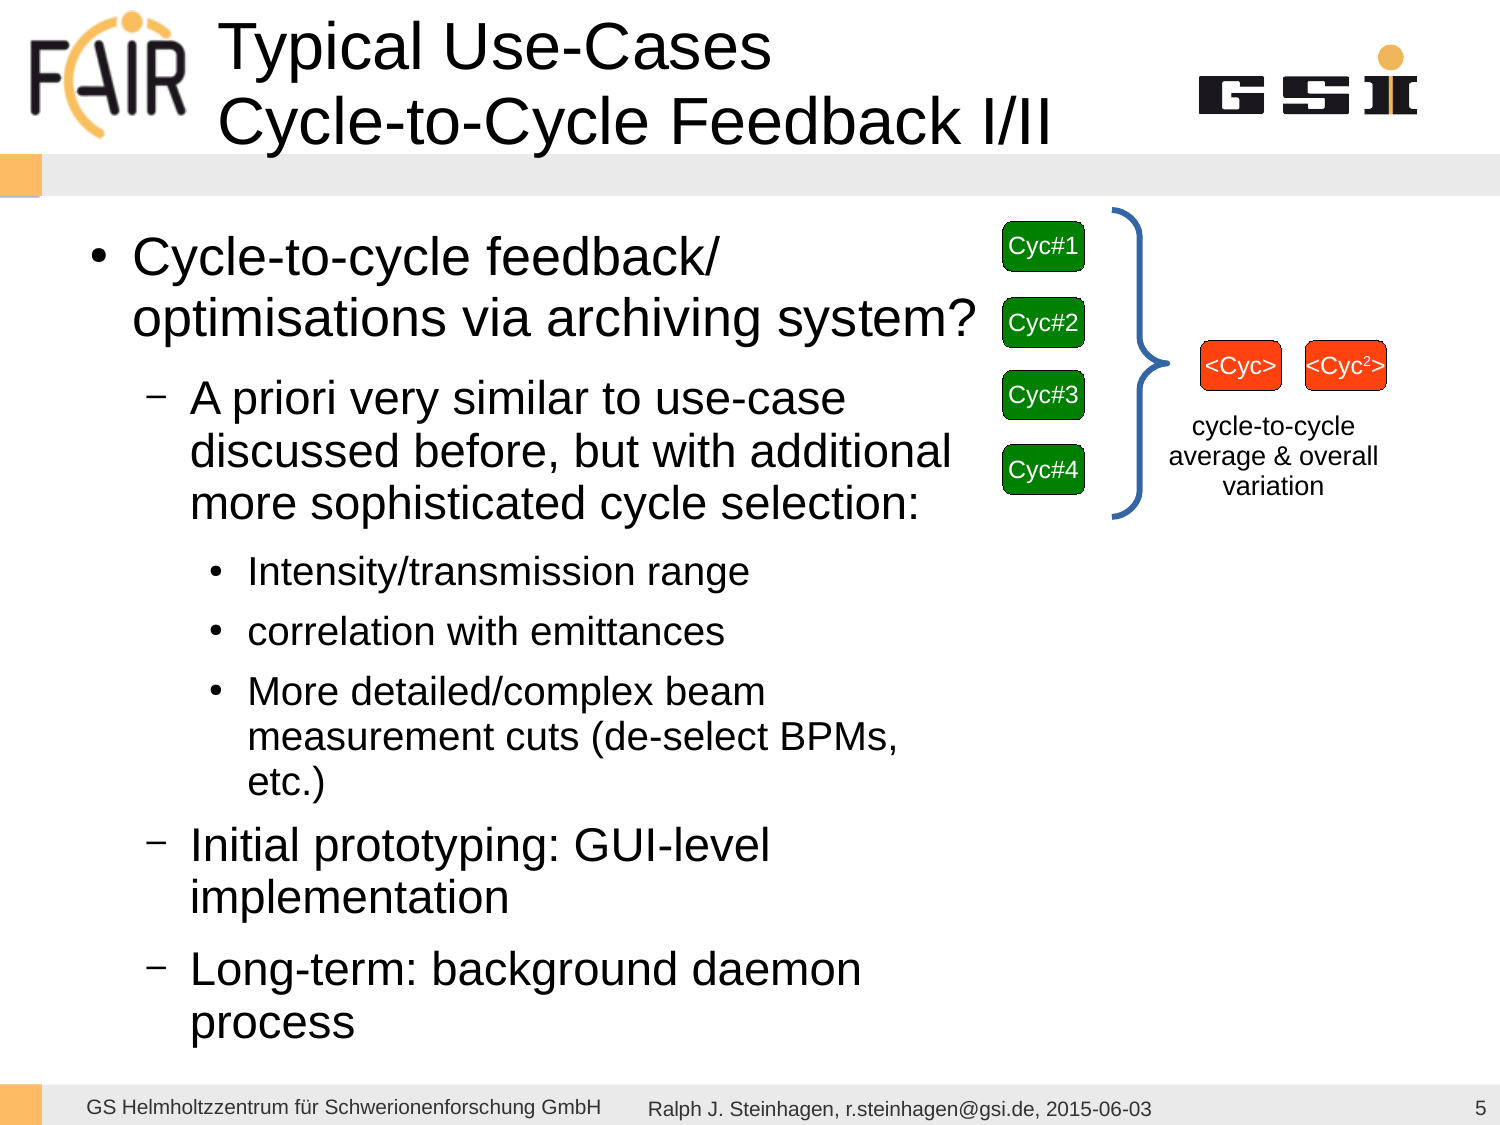

# Typical Use-Cases Cycle-to-Cycle Feedback I/II
Cyc#1
Cyc#2
<Cyc>
<Cyc2>
Cyc#3
cycle-to-cycle
average & overall variation
Cyc#4
Cycle-to-cycle feedback/ optimisations via archiving system?
A priori very similar to use-case discussed before, but with additional more sophisticated cycle selection:
Intensity/transmission range
correlation with emittances
More detailed/complex beam measurement cuts (de-select BPMs, etc.)
Initial prototyping: GUI-level implementation
Long-term: background daemon process